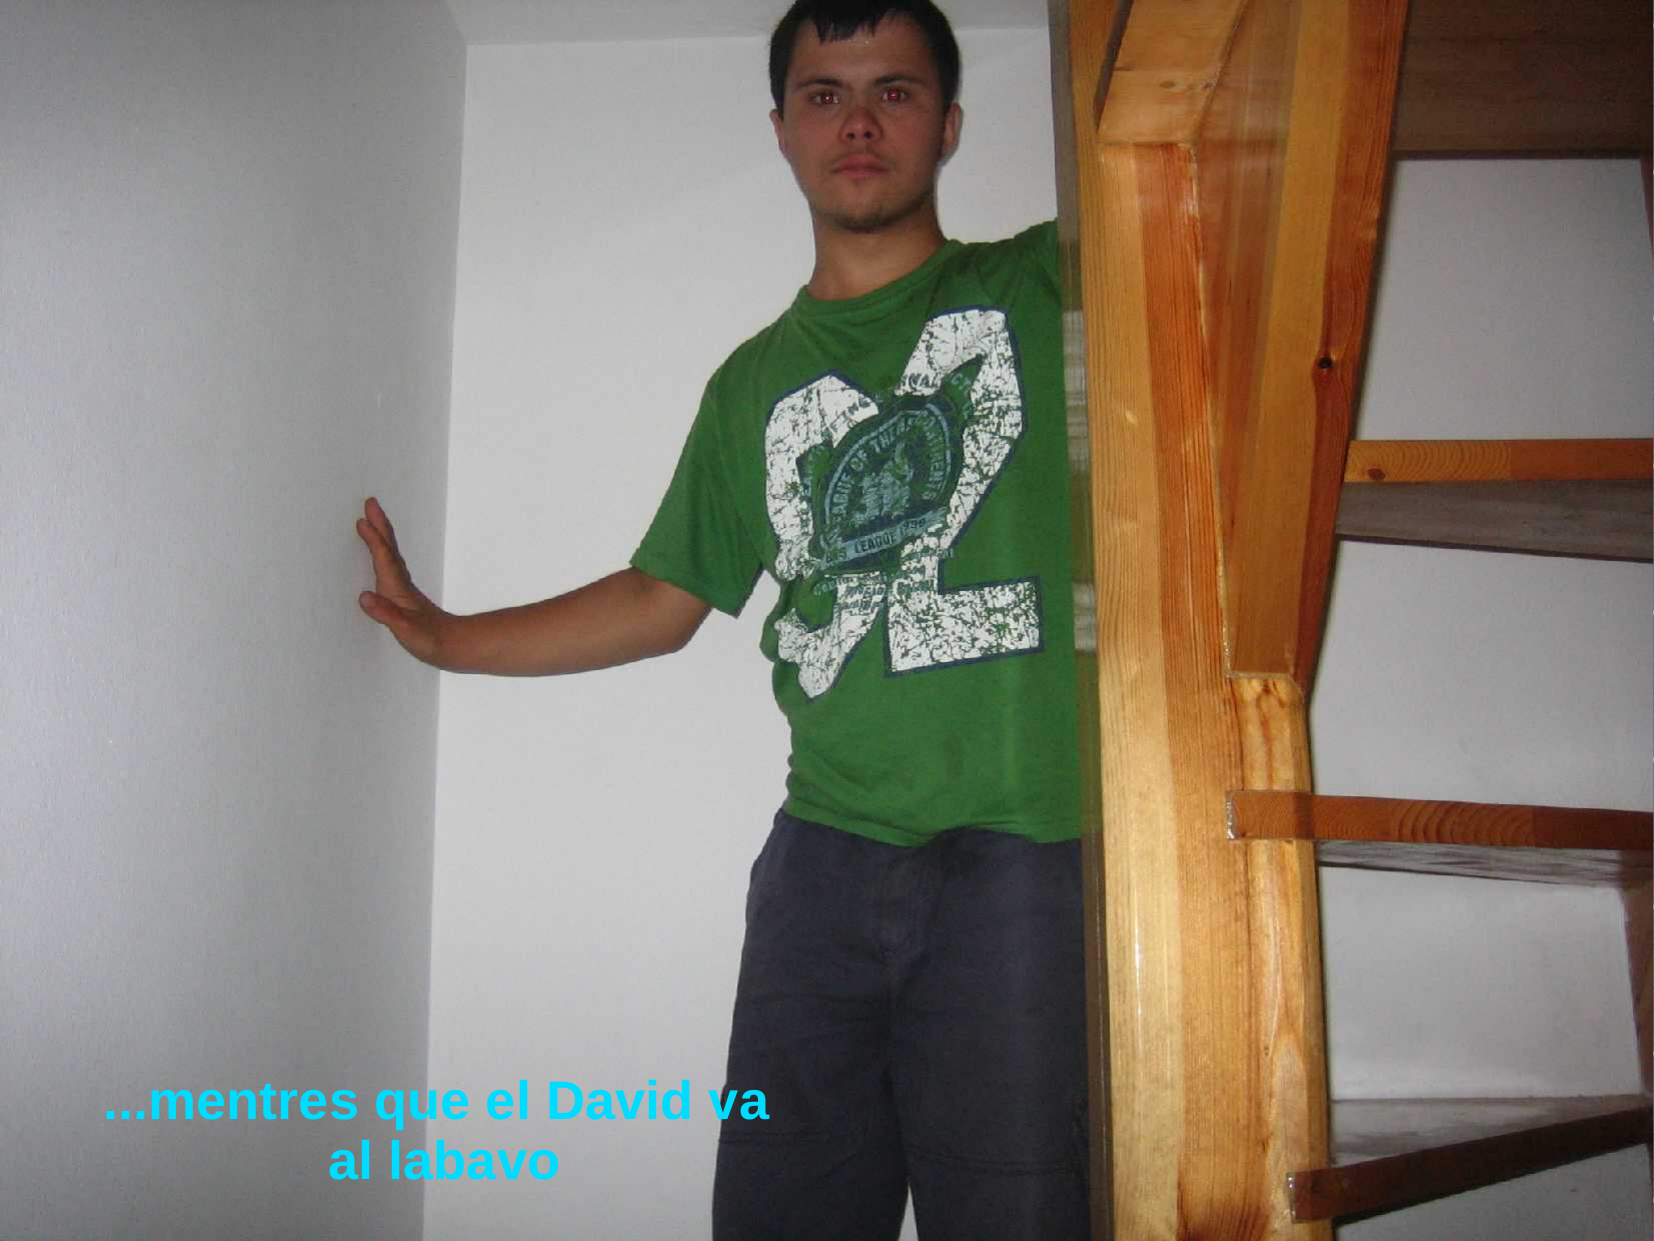

#
...mentres que el David va al labavo
...mentres que el David va al labavo